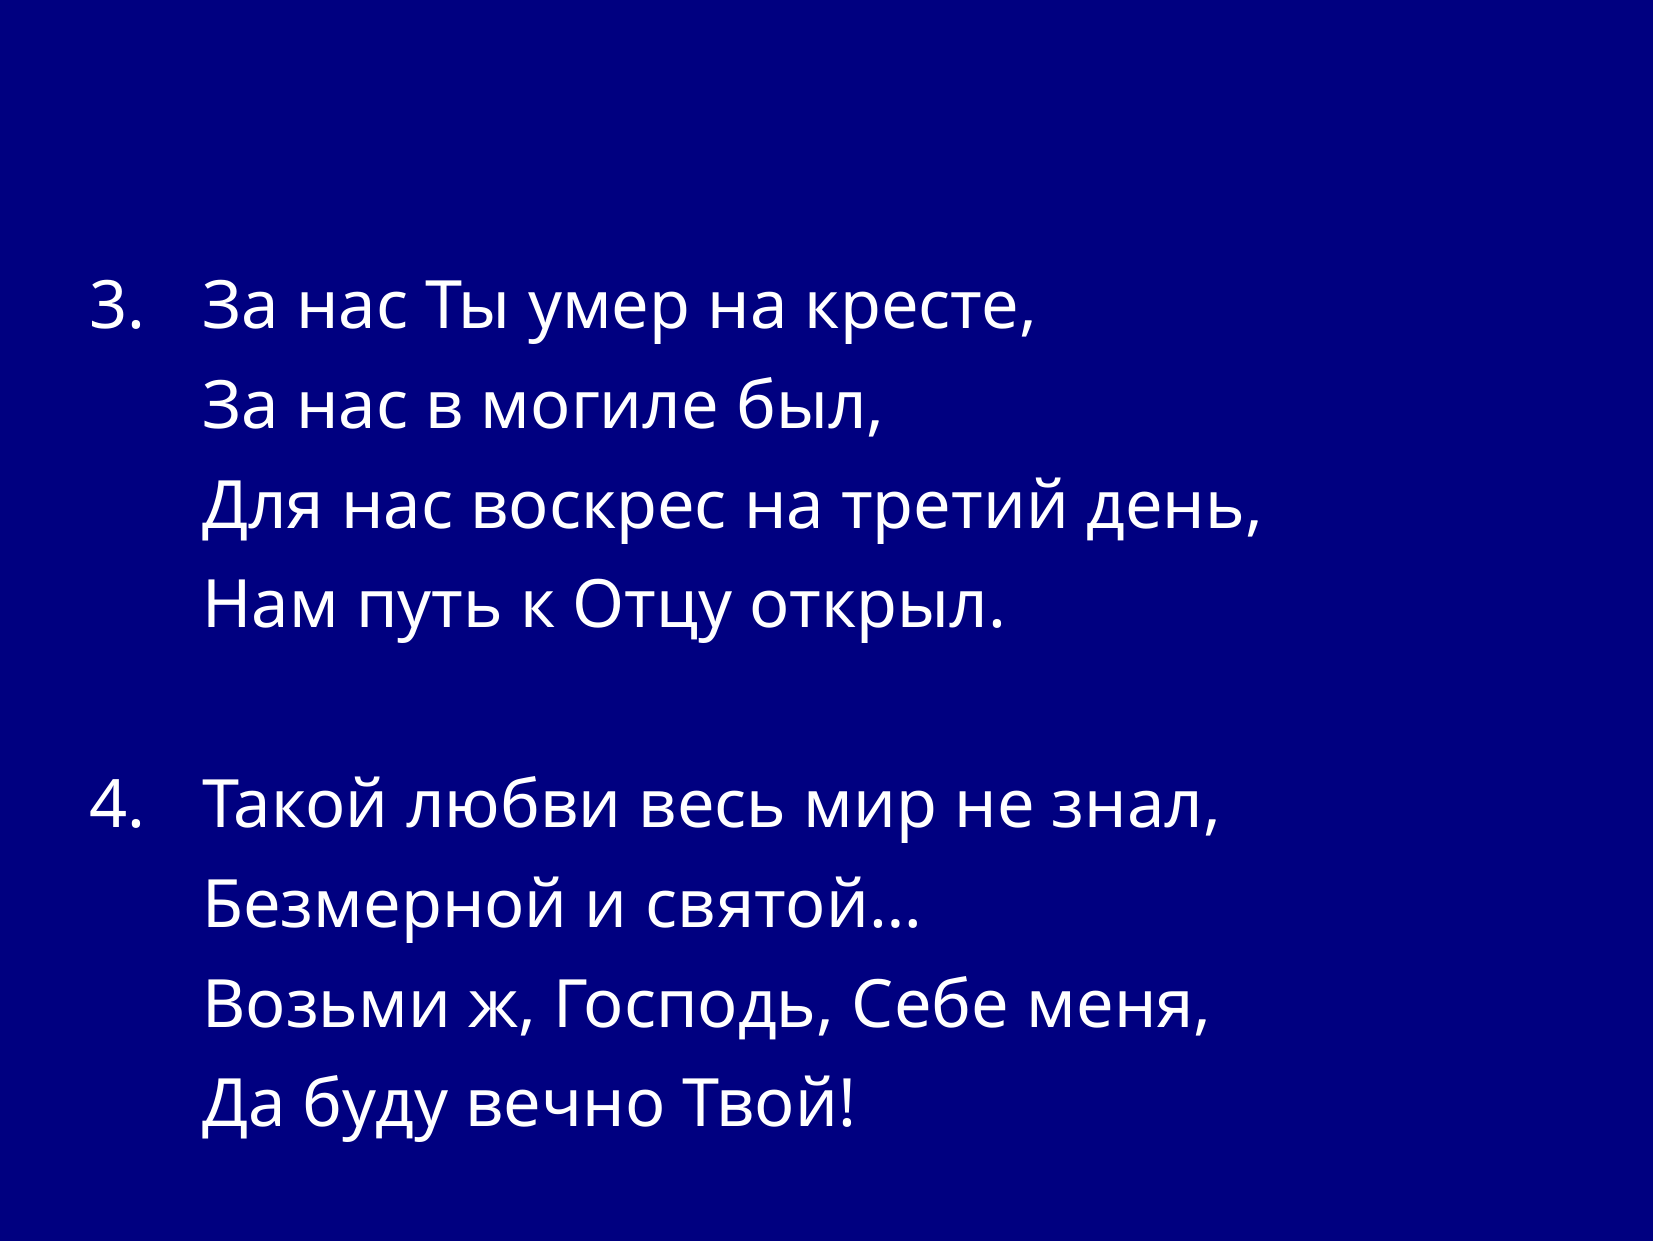

3.	За нас Ты умер на кресте,
	За нас в могиле был,
	Для нас воскрес на третий день,
	Нам путь к Отцу открыл.
4.	Такой любви весь мир не знал,
	Безмерной и святой…
	Возьми ж, Господь, Себе меня,
	Да буду вечно Твой!